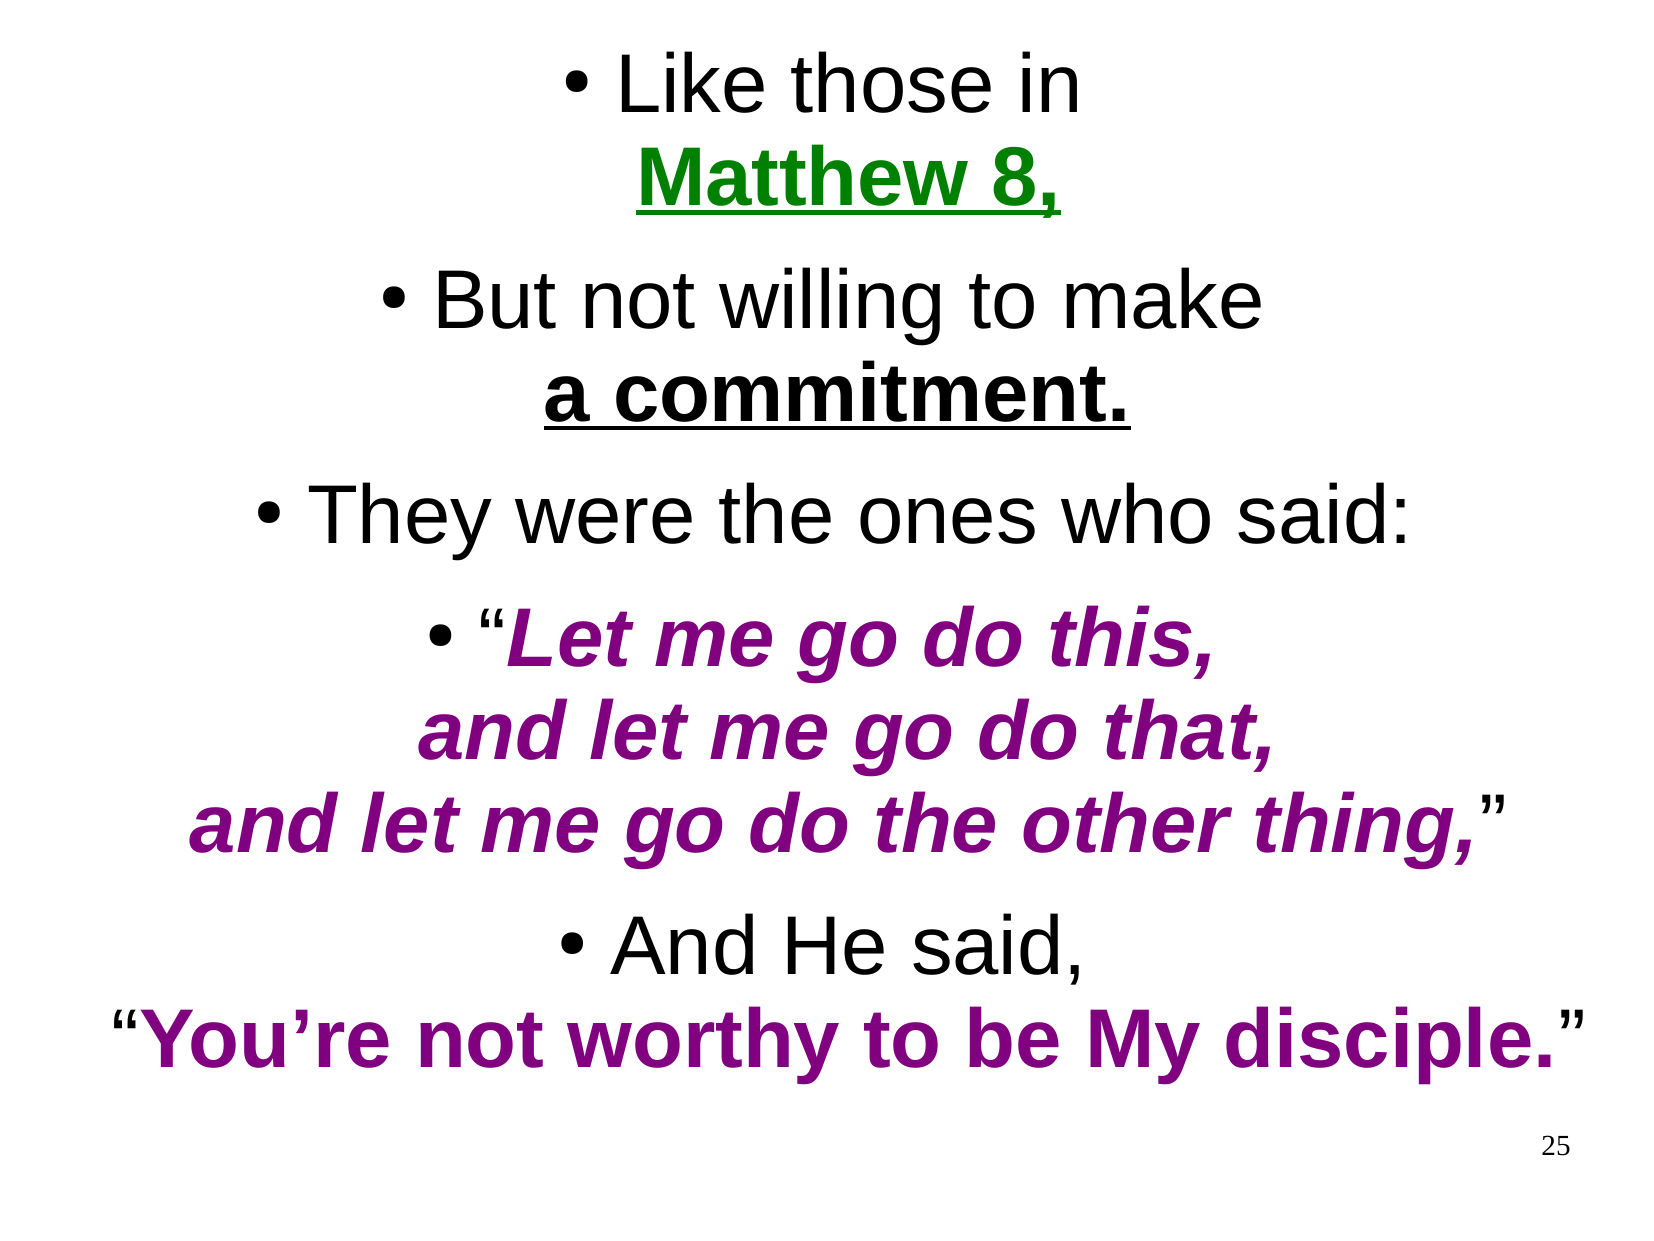

# Like those in Matthew 8,
But not willing to make
a commitment.
They were the ones who said:
“Let me go do this,
and let me go do that,
and let me go do the other thing,”
And He said,
“You’re not worthy to be My disciple.”
25